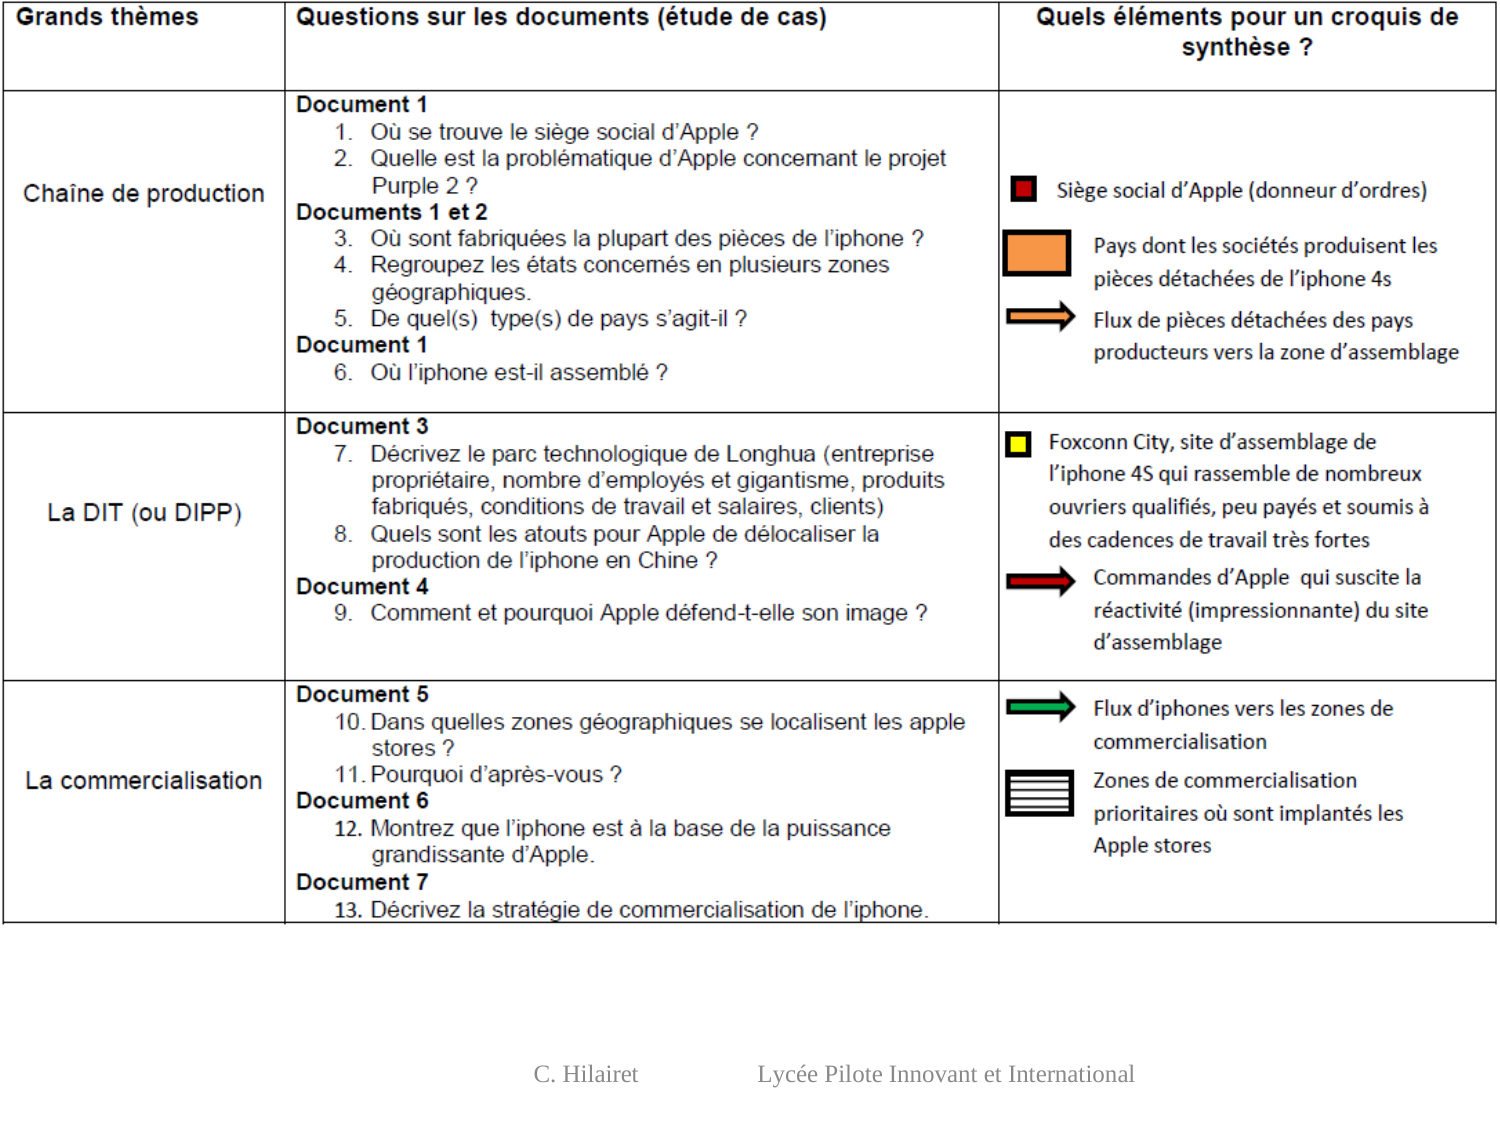

C. Hilairet Lycée Pilote Innovant et International